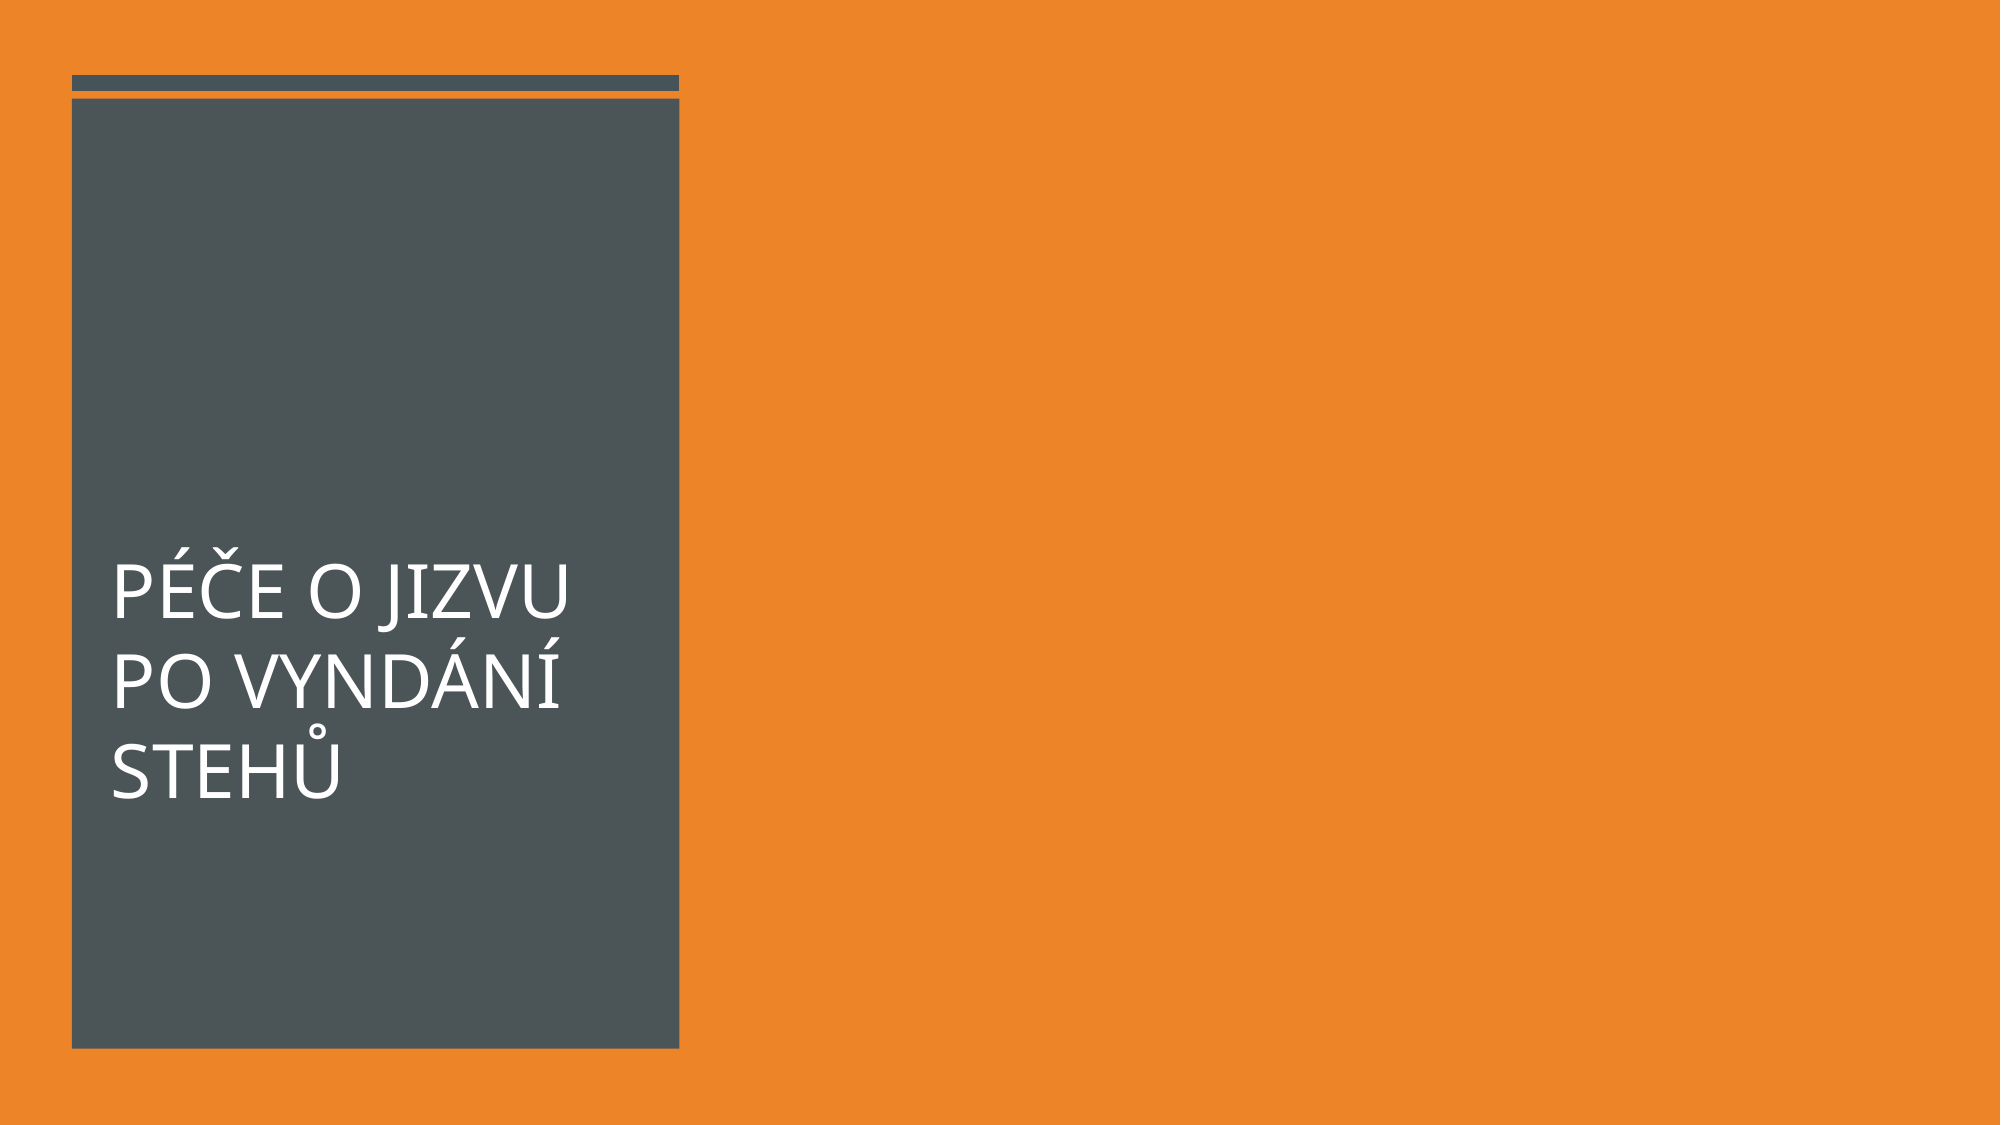

# PÉČE O JIZVU PO VYNDÁNÍ STEHŮ